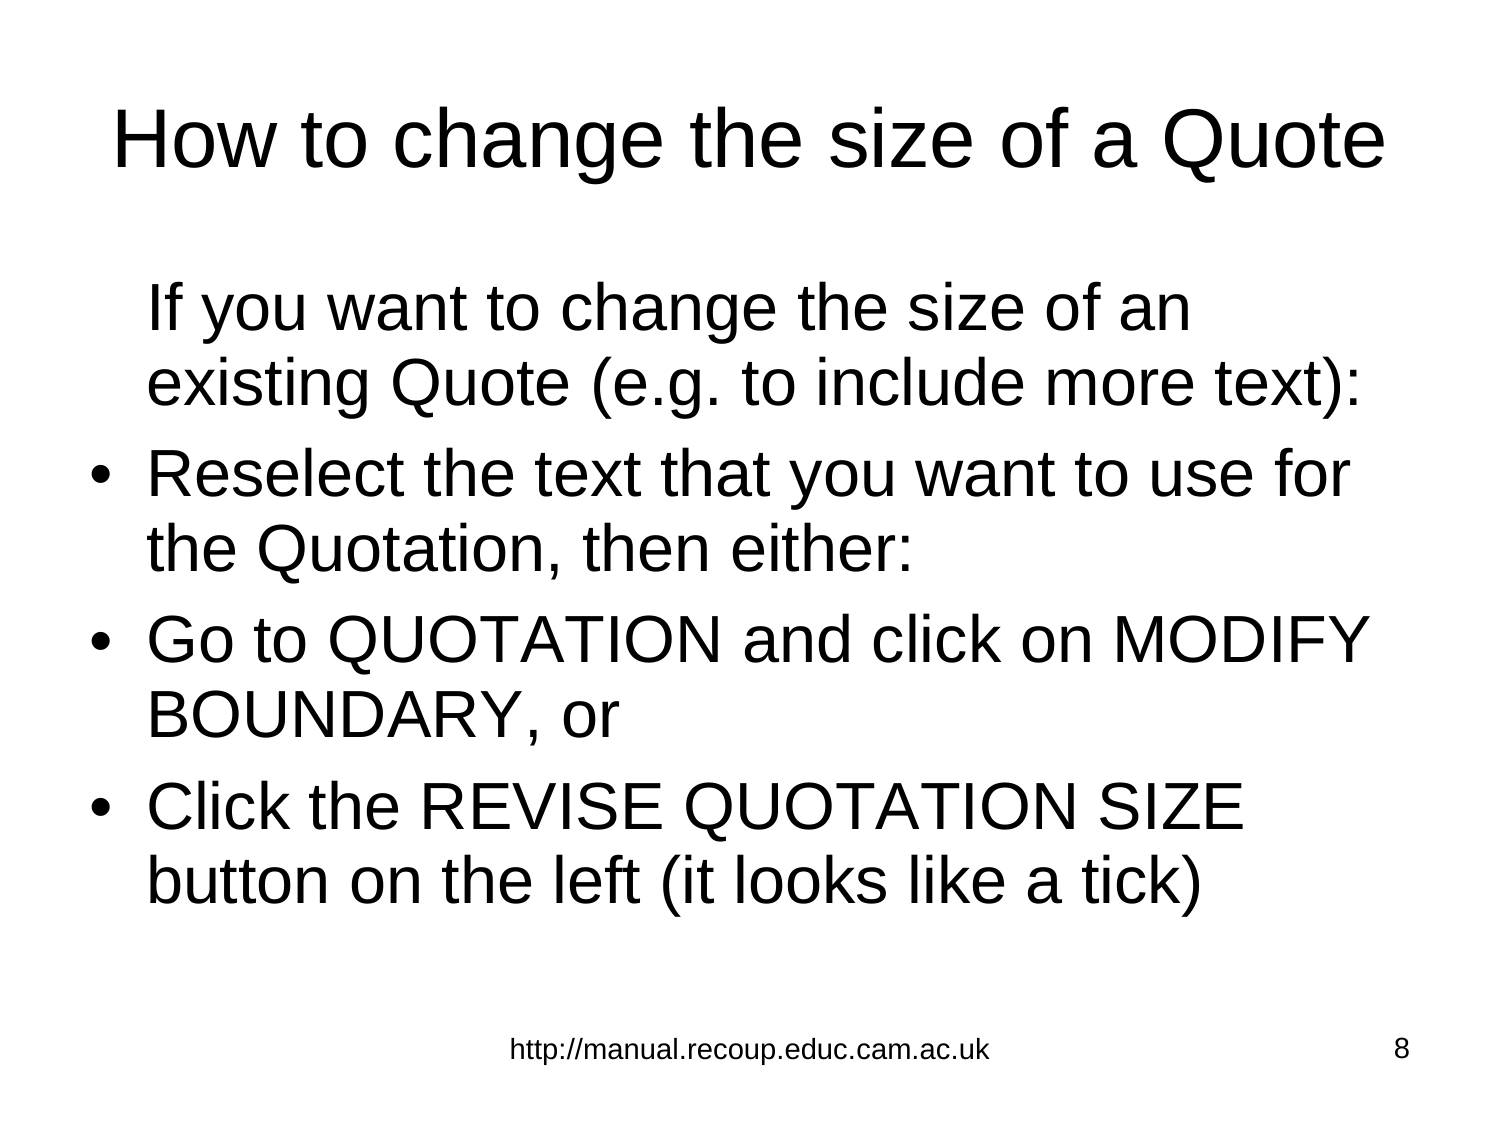

# How to change the size of a Quote
	If you want to change the size of an existing Quote (e.g. to include more text):
Reselect the text that you want to use for the Quotation, then either:
Go to QUOTATION and click on MODIFY BOUNDARY, or
Click the REVISE QUOTATION SIZE button on the left (it looks like a tick)
8
http://manual.recoup.educ.cam.ac.uk